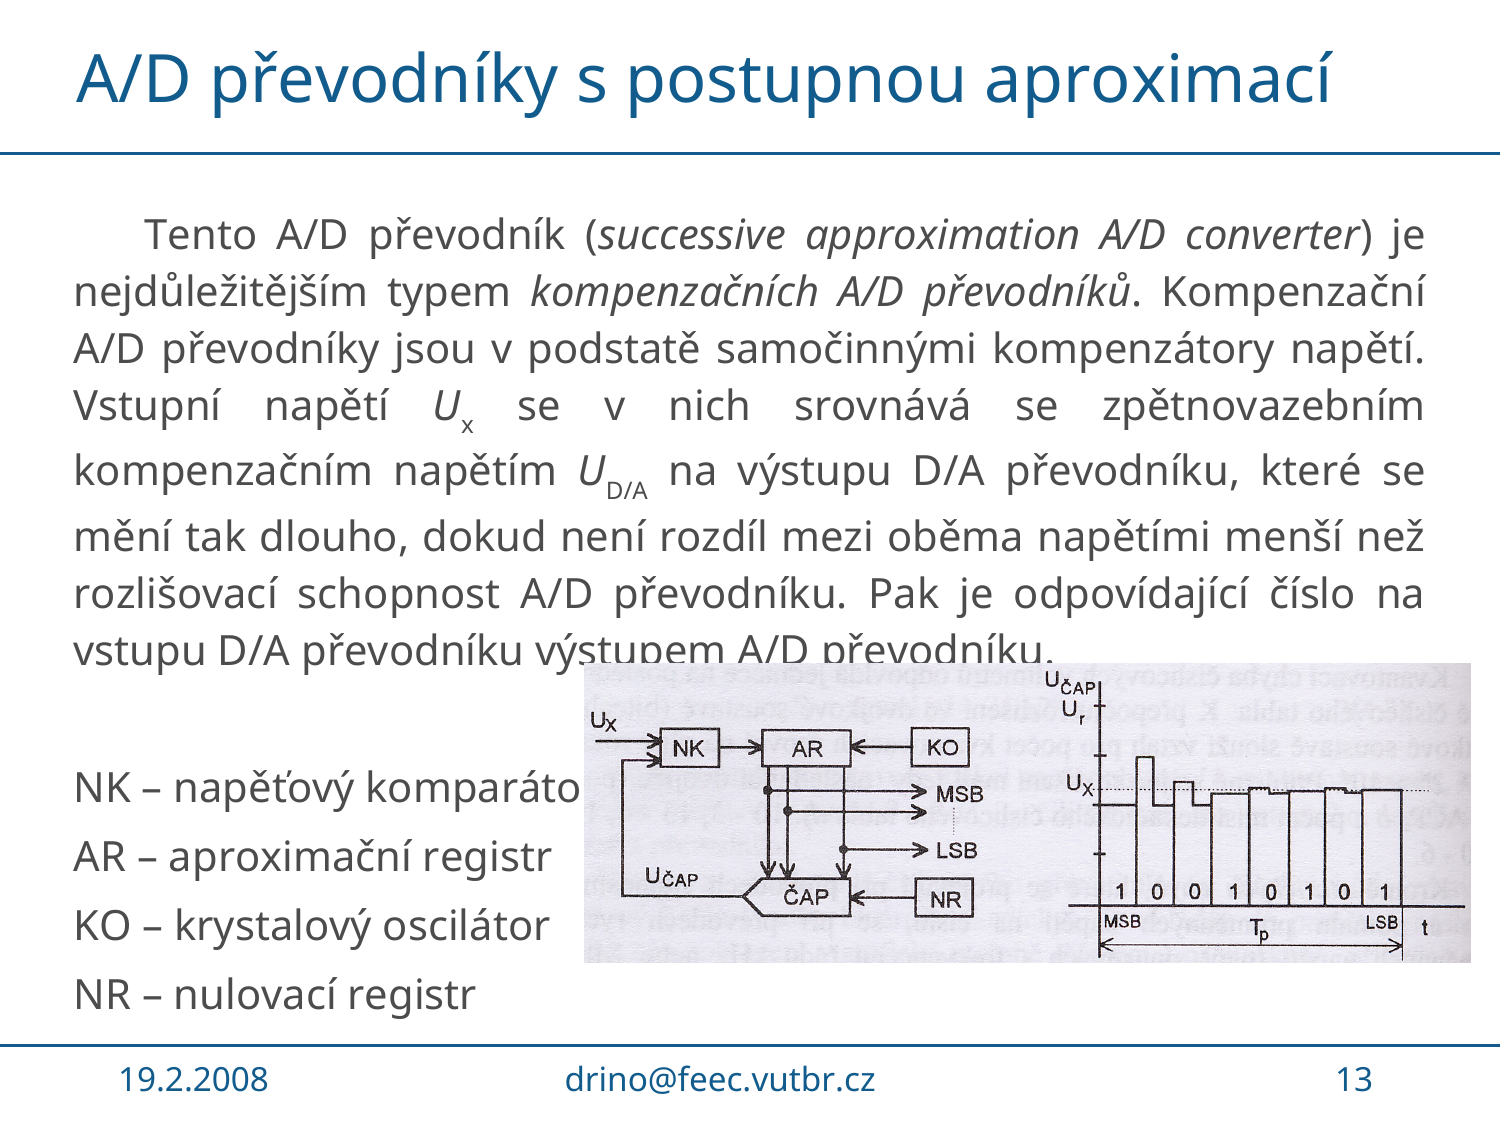

# A/D převodníky s postupnou aproximací
Tento A/D převodník (successive approximation A/D converter) je nejdůležitějším typem kompenzačních A/D převodníků. Kompenzační A/D převodníky jsou v podstatě samočinnými kompenzátory napětí. Vstupní napětí Ux se v nich srovnává se zpětnovazebním kompenzačním napětím UD/A na výstupu D/A převodníku, které se mění tak dlouho, dokud není rozdíl mezi oběma napětími menší než rozlišovací schopnost A/D převodníku. Pak je odpovídající číslo na vstupu D/A převodníku výstupem A/D převodníku.
NK – napěťový komparátor
AR – aproximační registr
KO – krystalový oscilátor
NR – nulovací registr
19.2.2008
drino@feec.vutbr.cz